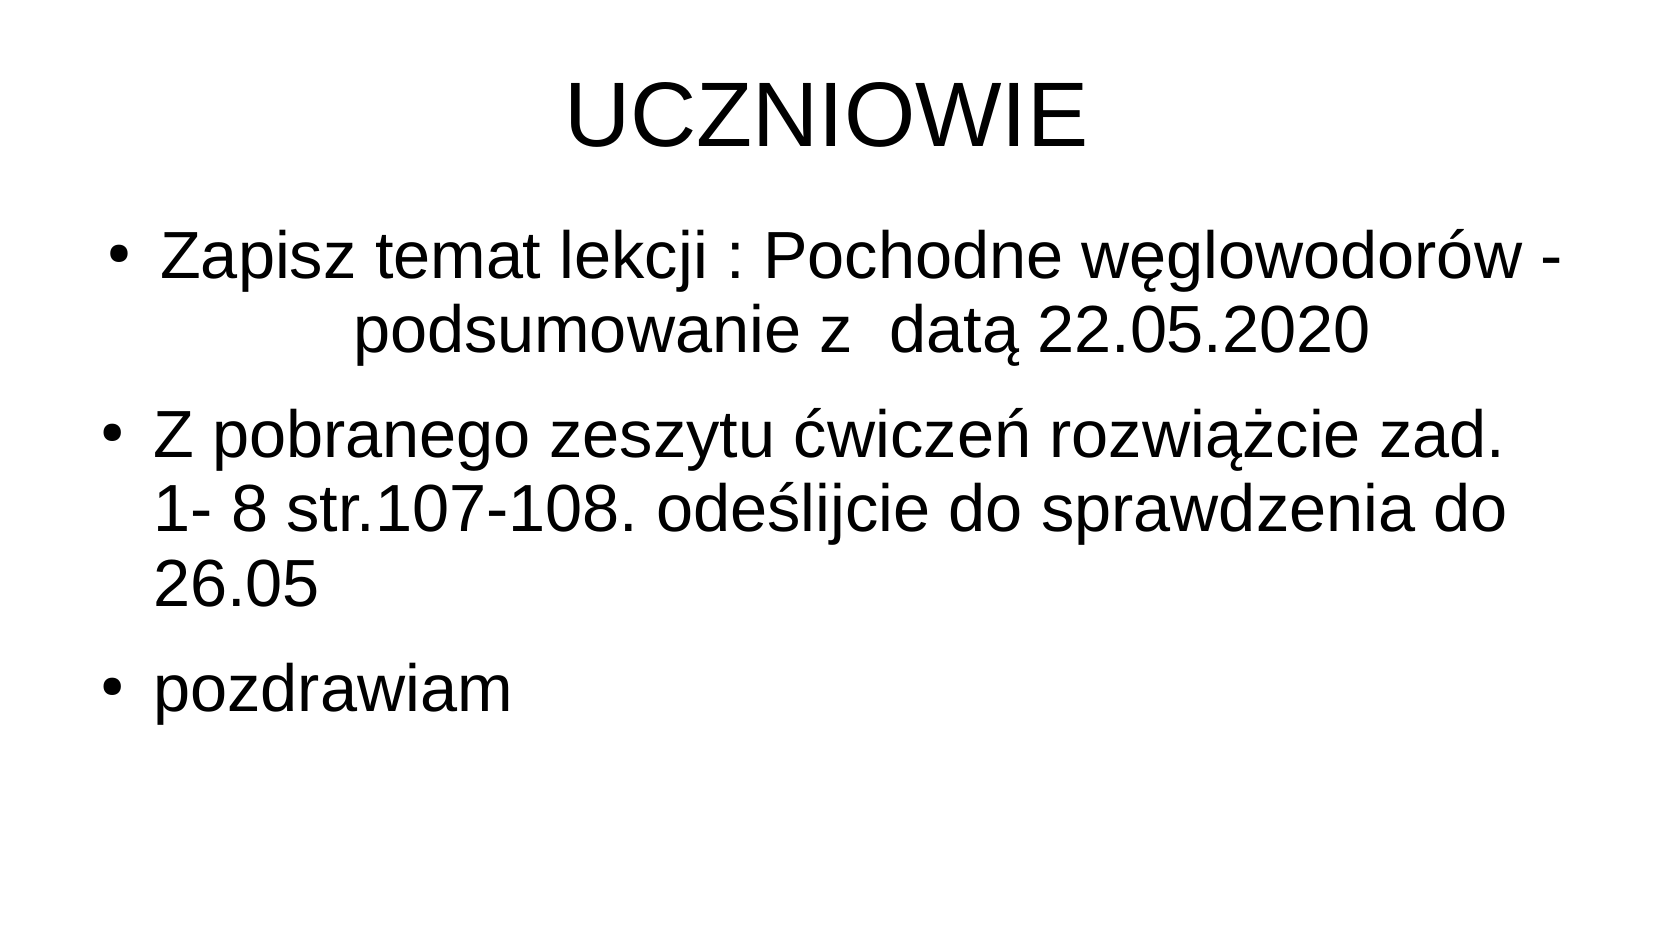

# UCZNIOWIE
Zapisz temat lekcji : Pochodne węglowodorów -podsumowanie z datą 22.05.2020
Z pobranego zeszytu ćwiczeń rozwiążcie zad. 1- 8 str.107-108. odeślijcie do sprawdzenia do 26.05
pozdrawiam